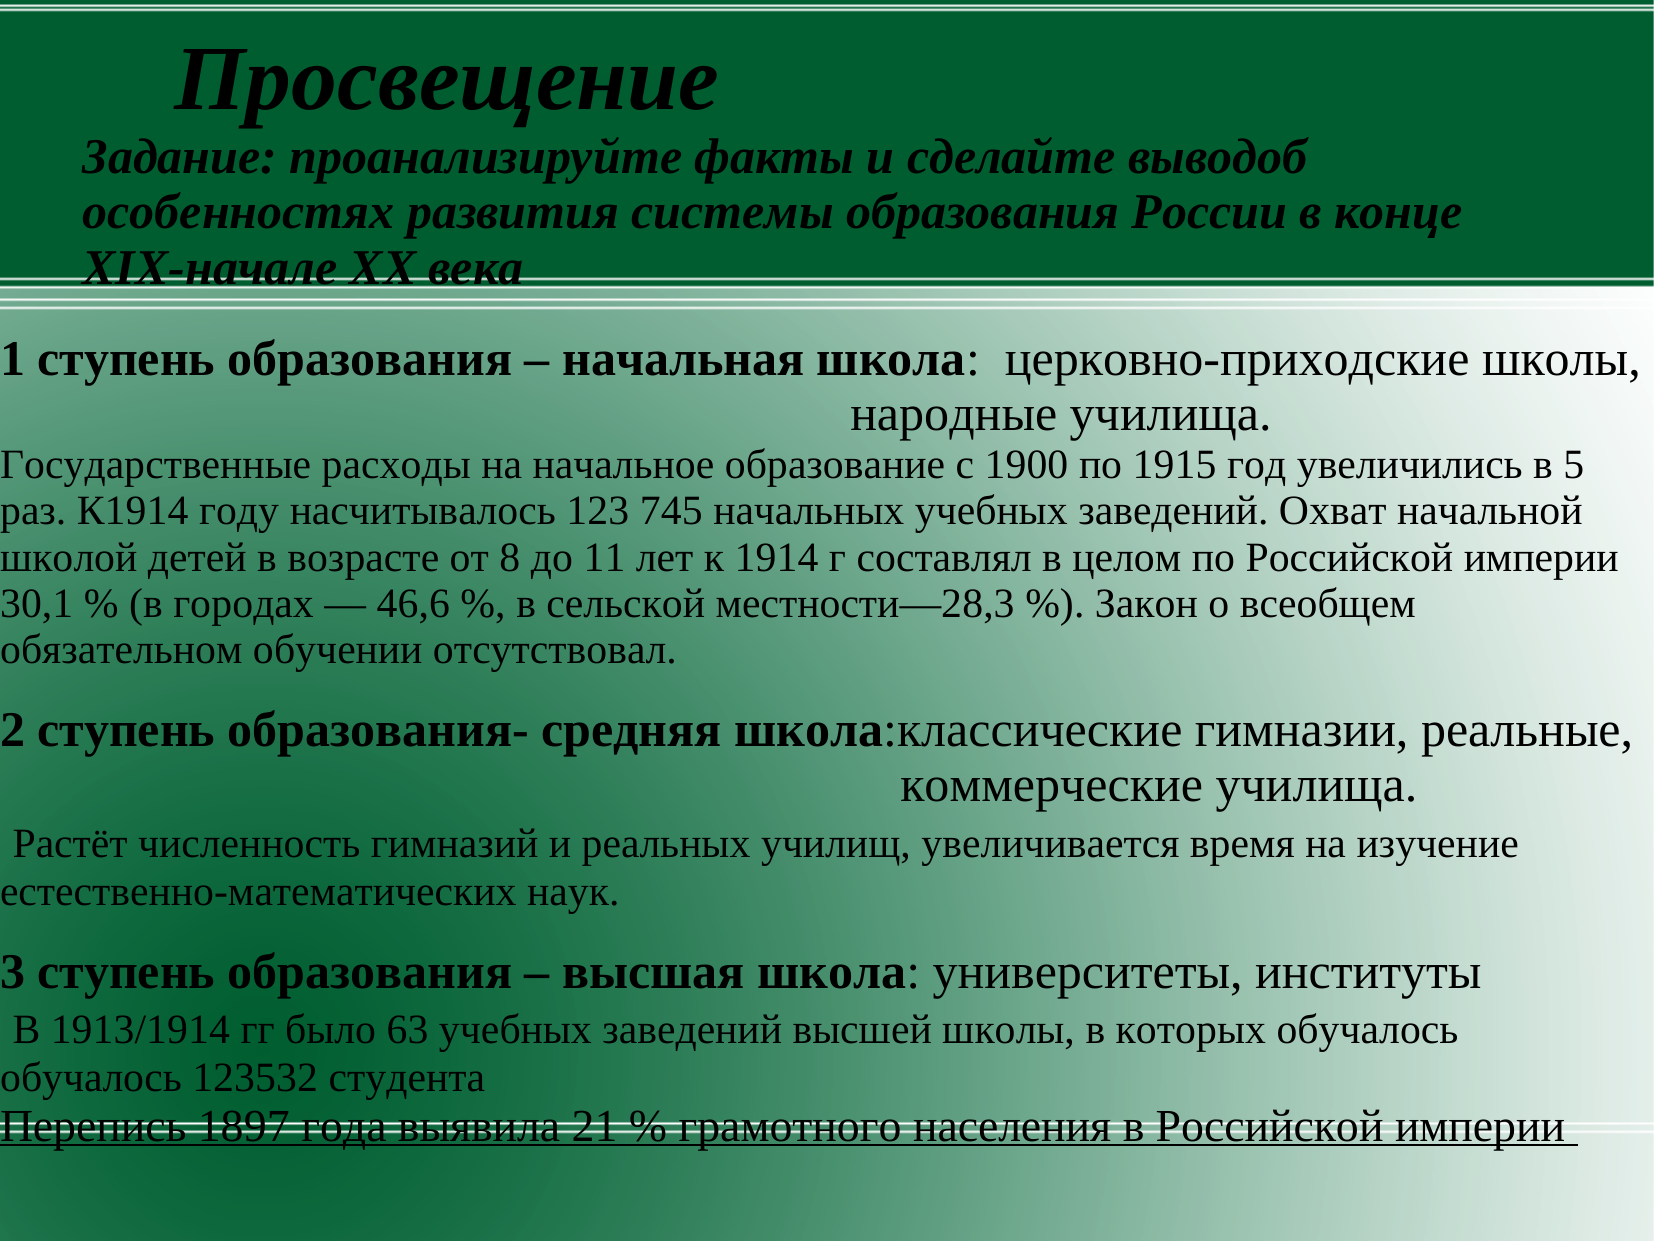

# Просвещение Задание: проанализируйте факты и сделайте выводоб особенностях развития системы образования России в конце XIX-начале XX века
1 ступень образования – начальная школа: церковно-приходские школы, народные училища. Государственные расходы на начальное образование с 1900 по 1915 год увеличились в 5 раз. К1914 году насчитывалось 123 745 начальных учебных заведений. Охват начальной школой детей в возрасте от 8 до 11 лет к 1914 г составлял в целом по Российской империи 30,1 % (в городах — 46,6 %, в сельской местности—28,3 %). Закон о всеобщем обязательном обучении отсутствовал.
2 ступень образования- средняя школа:классические гимназии, реальные, коммерческие училища. Растёт численность гимназий и реальных училищ, увеличивается время на изучение естественно-математических наук.
3 ступень образования – высшая школа: университеты, институты В 1913/1914 гг было 63 учебных заведений высшей школы, в которых обучалось обучалось 123532 студента Перепись 1897 года выявила 21 % грамотного населения в Российской империи